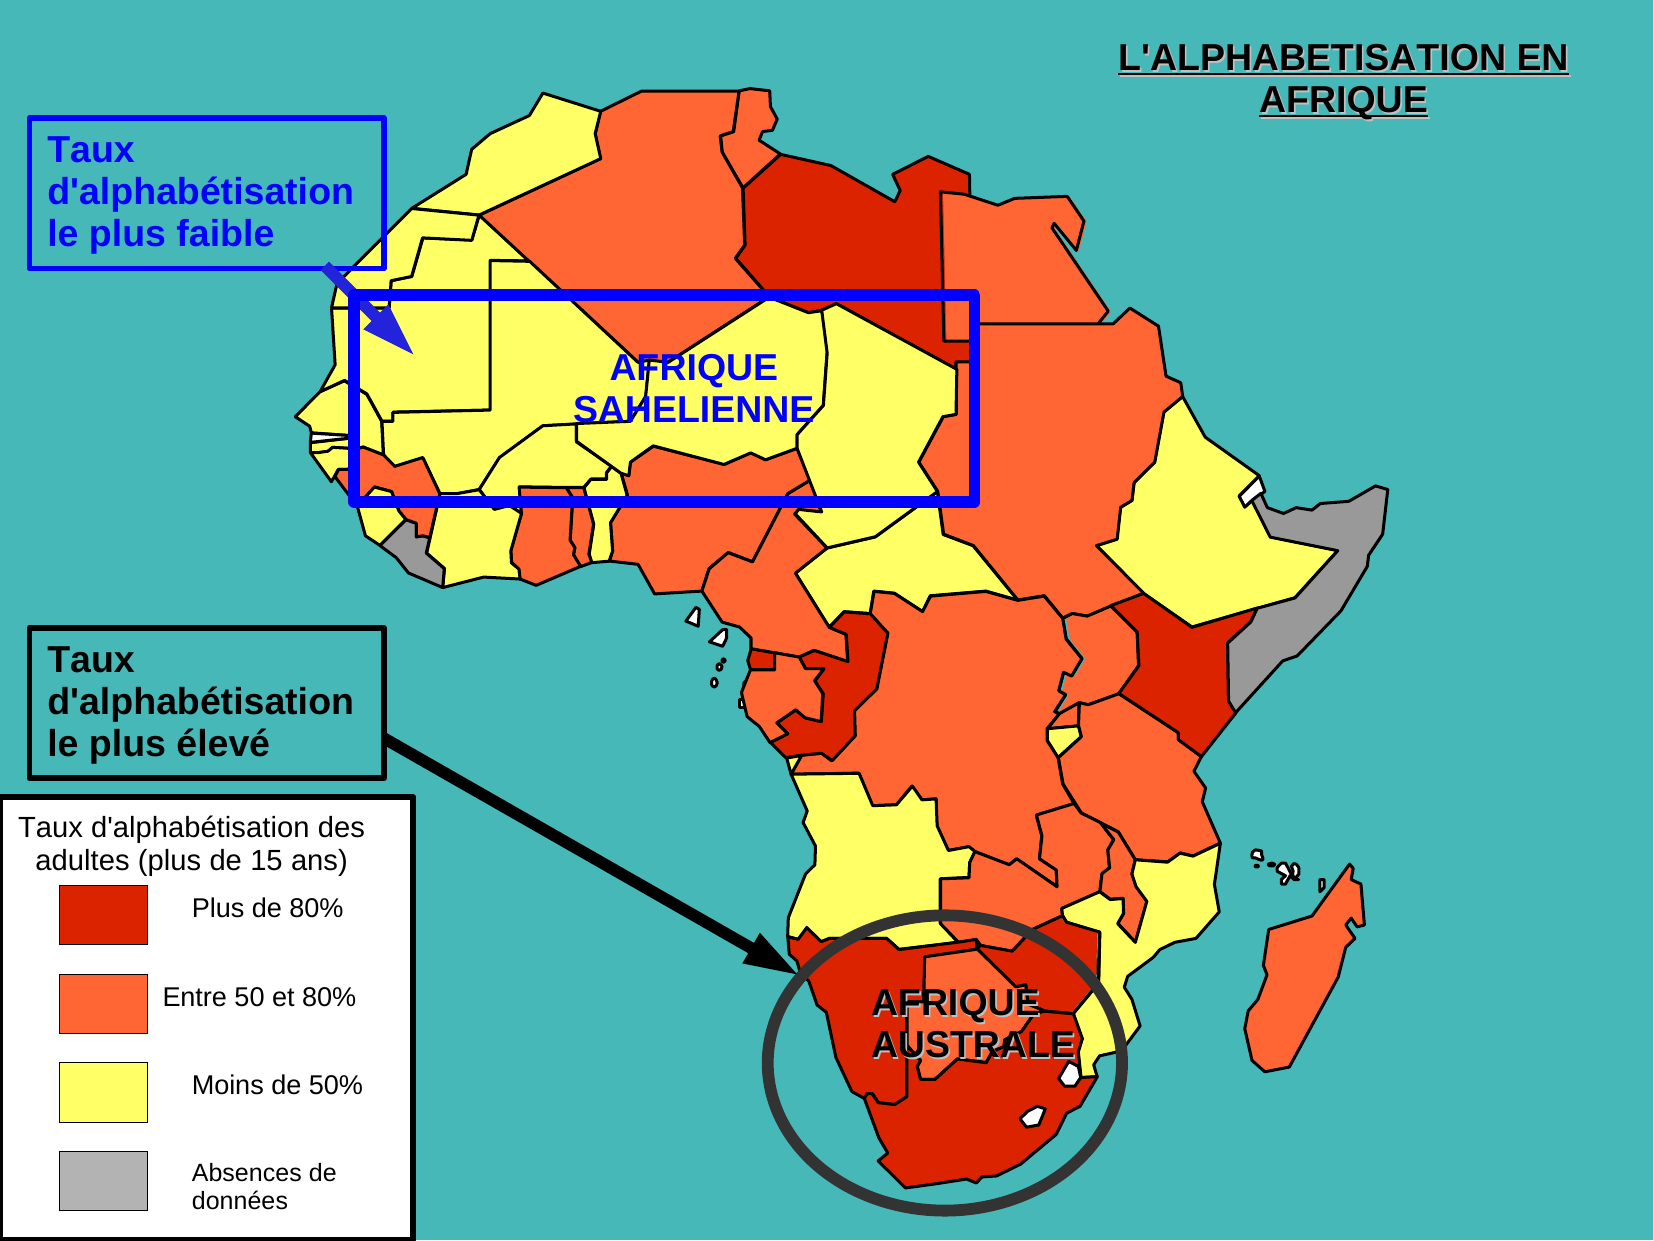

L'ALPHABETISATION EN AFRIQUE
AFRIQUE DU NORD
AFRIQUE
CENTRALE
Taux d'alphabétisation le plus faible
AFRIQUE SAHELIENNE
Taux d'alphabétisation le plus élevé
Taux d'alphabétisation des adultes (plus de 15 ans)
Plus de 80%
Entre 50 et 80%
AFRIQUE
AUSTRALE
Moins de 50%
Absences de données